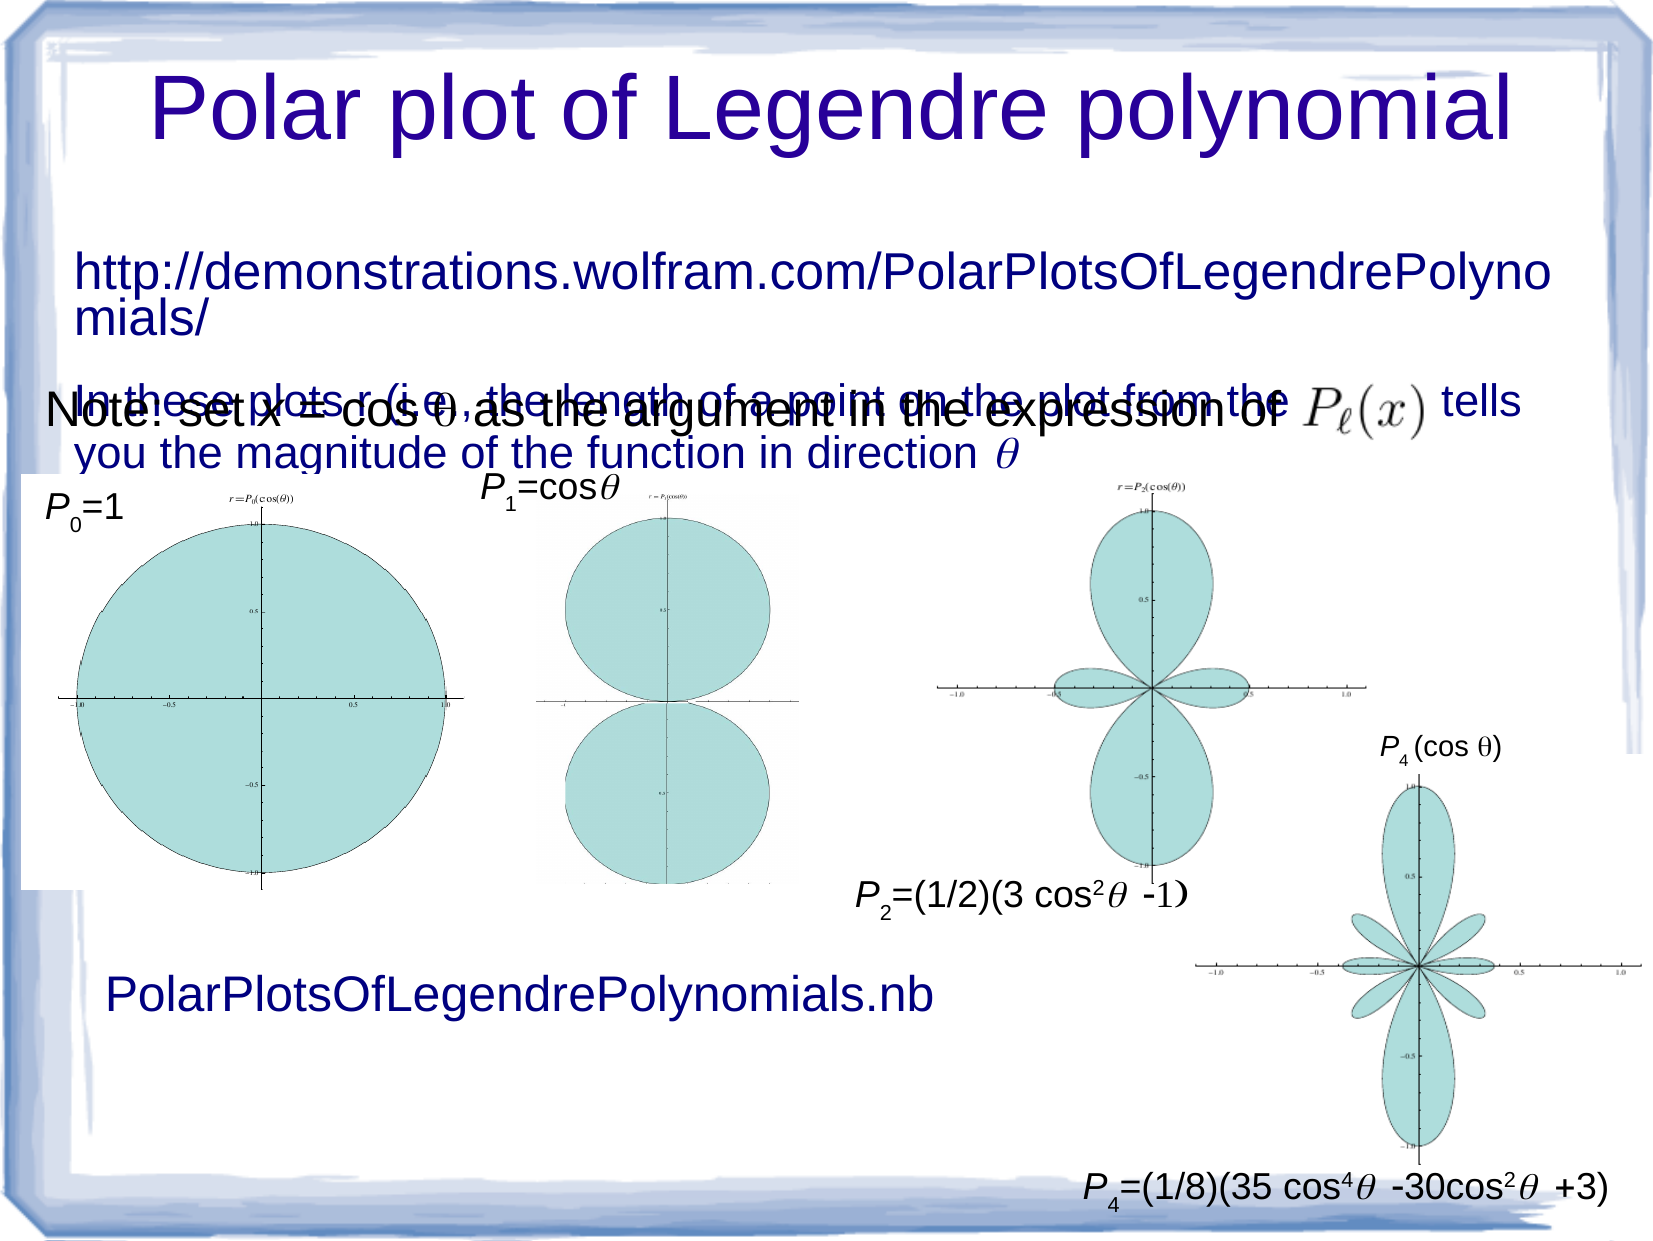

# Polar plot of Legendre polynomial
 http://demonstrations.wolfram.com/PolarPlotsOfLegendrePolynomials/
 In these plots r (i.e., the length of a point on the plot from the origin) tells you the magnitude of the function in direction q
Note: set x = cos q as the argument in the expression of
P1=cosq
P2 (cos q)
P0=1
P4 (cos q)
P2=(1/2)(3 cos2q -1)
PolarPlotsOfLegendrePolynomials.nb
23
P4=(1/8)(35 cos4q -30cos2q +3)